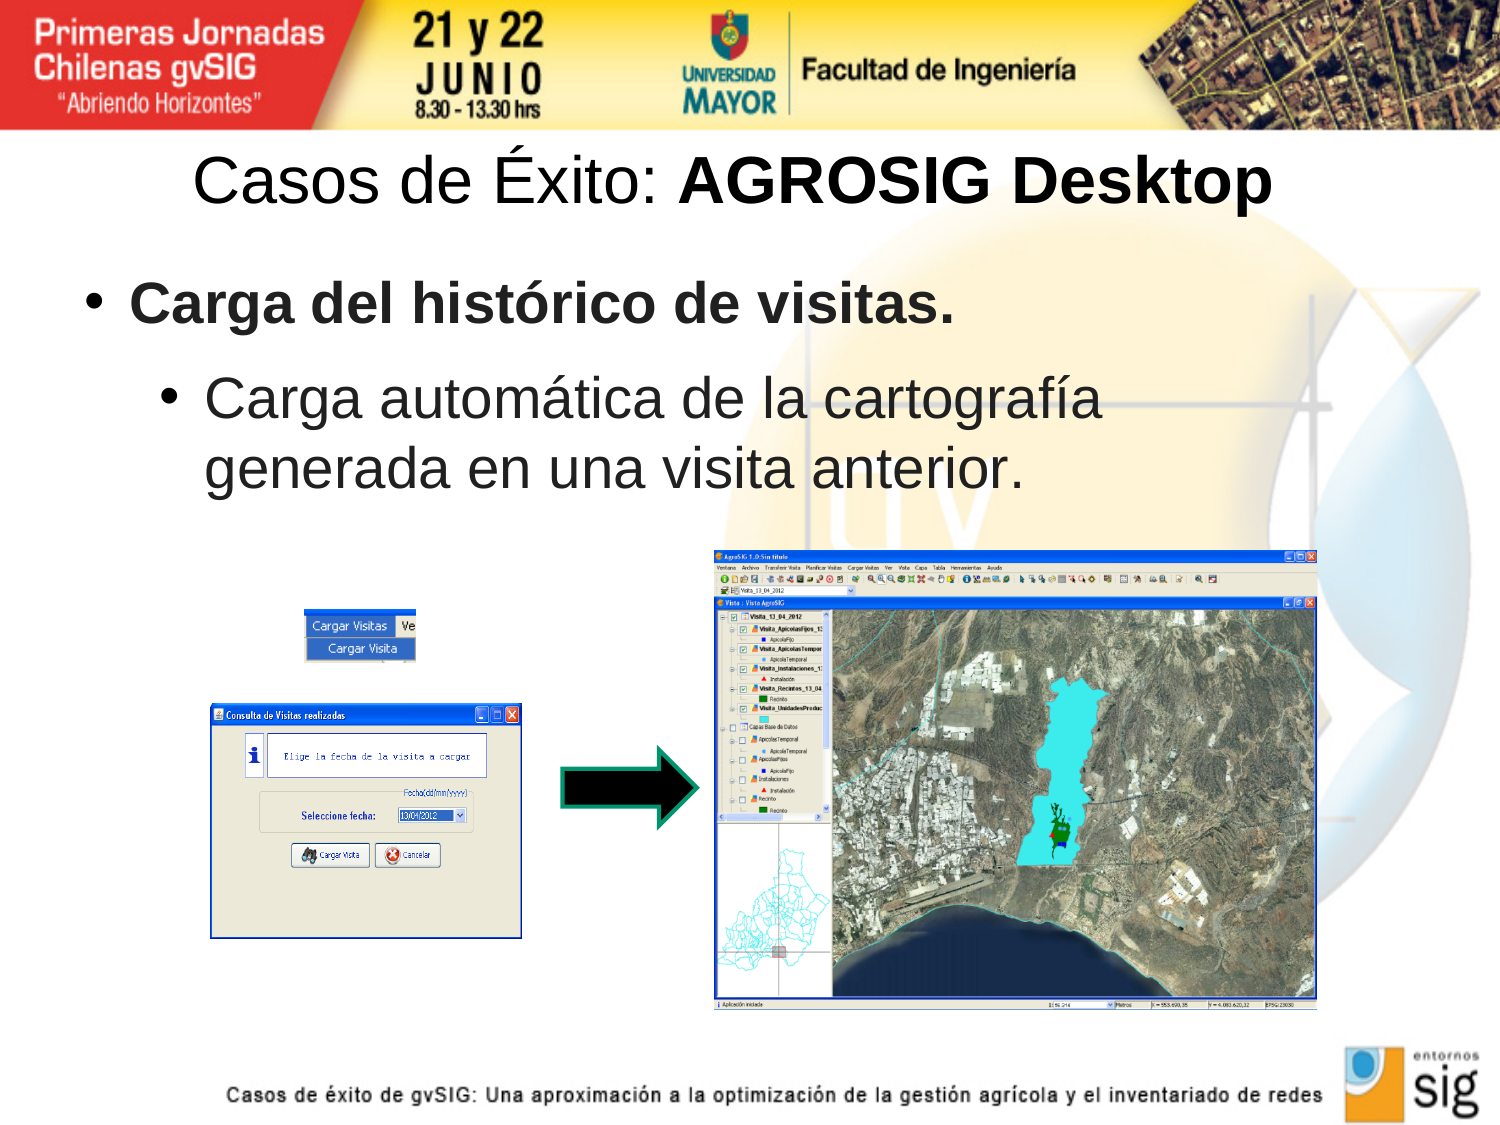

# Casos de Éxito: AGROSIG Desktop
Carga del histórico de visitas.
Carga automática de la cartografía generada en una visita anterior.